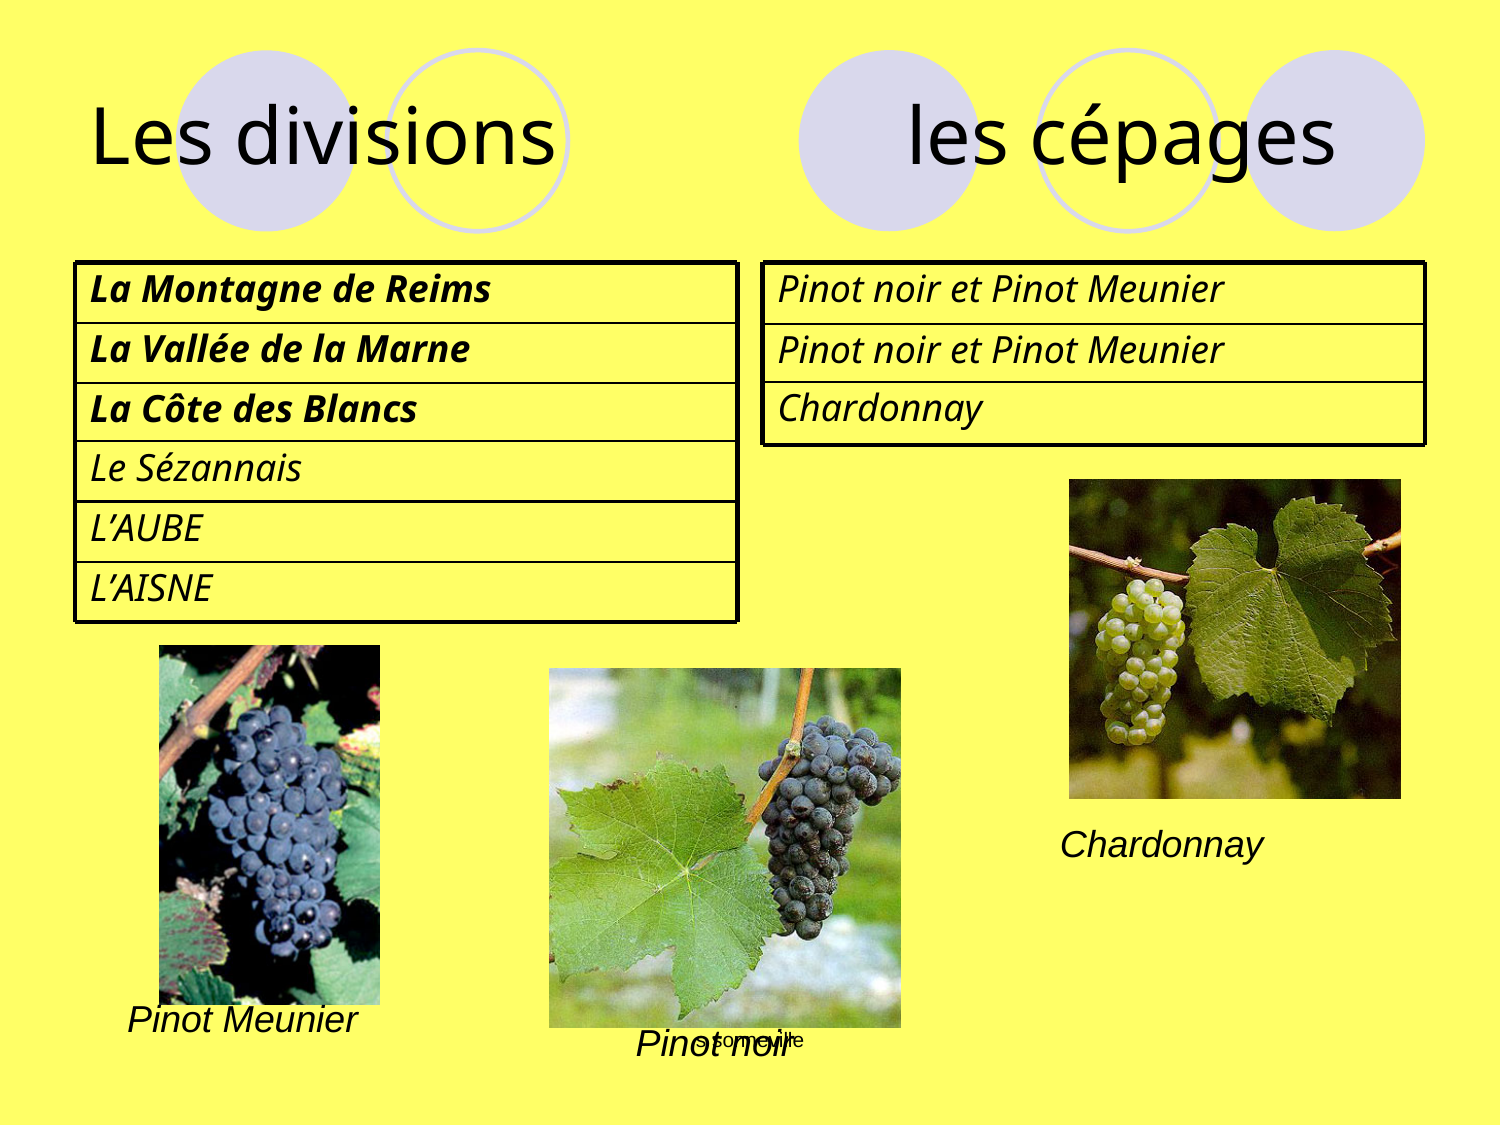

# Les divisions les cépages
La Montagne de Reims
La Vallée de la Marne
La Côte des Blancs
Le Sézannais
L’AUBE
L’AISNE
Pinot noir et Pinot Meunier
Pinot noir et Pinot Meunier
Chardonnay
Chardonnay
Pinot Meunier
Pinot noir